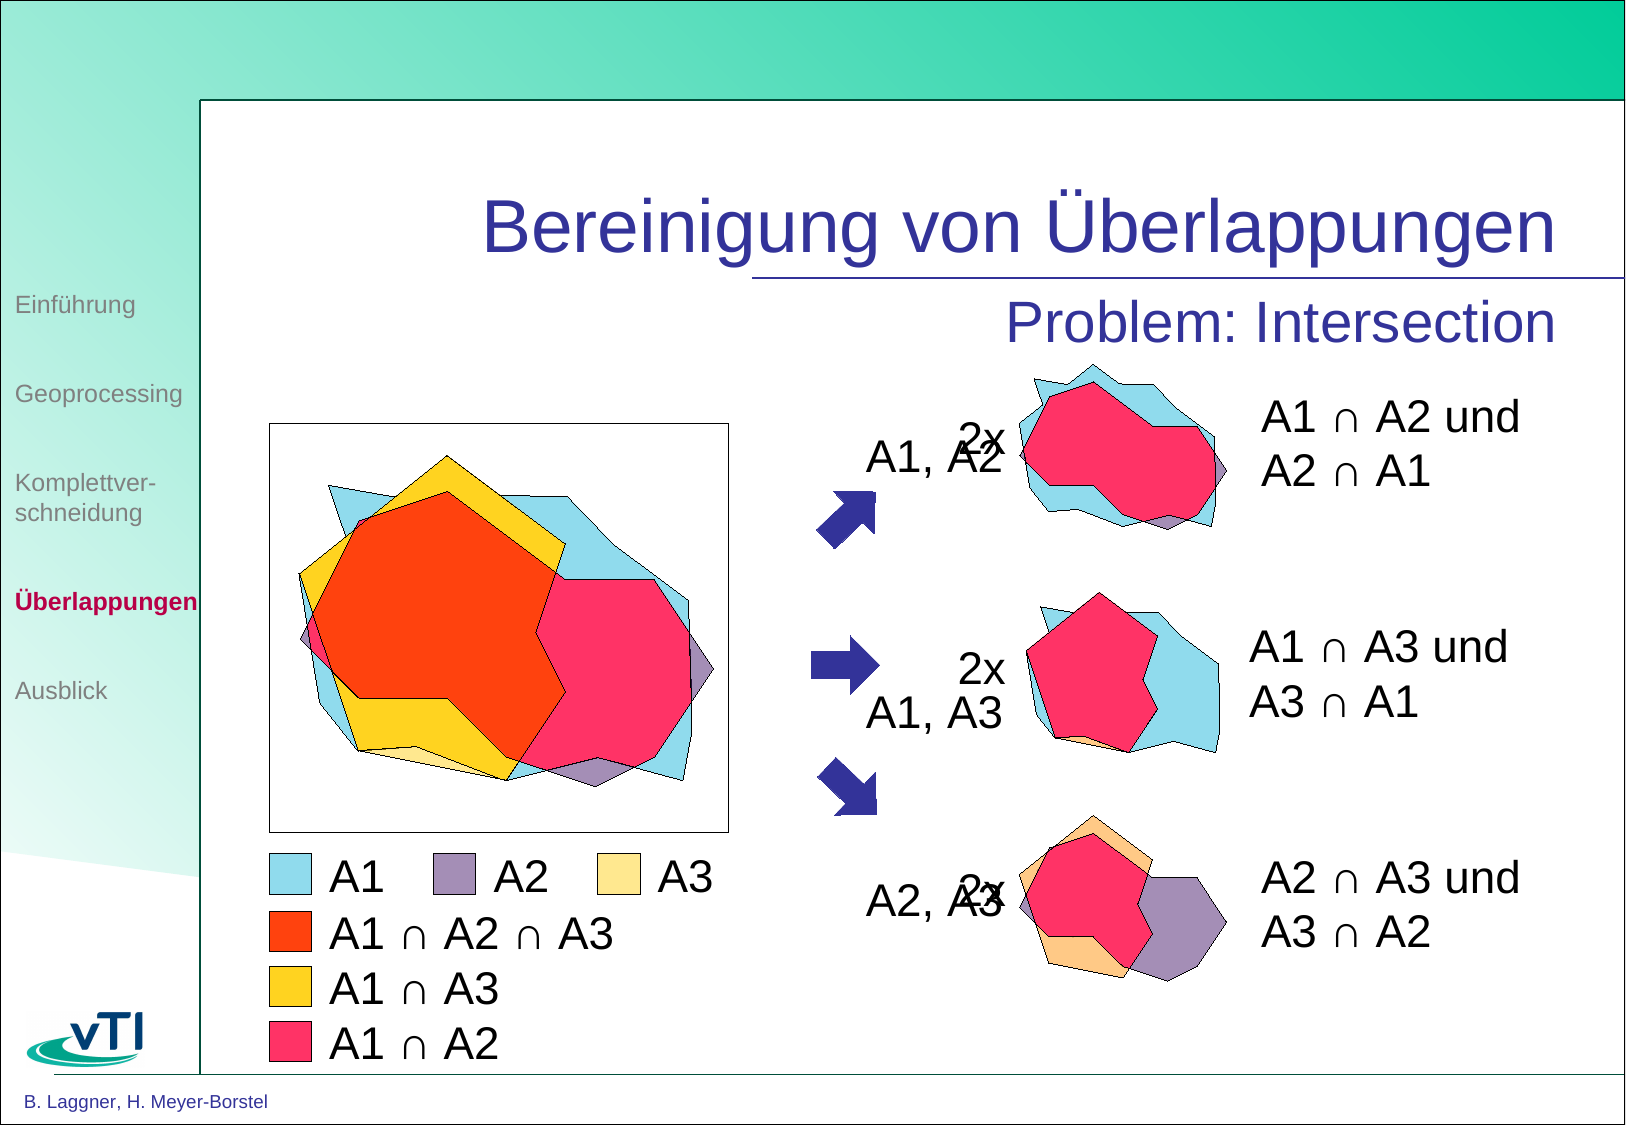

Bereinigung von Überlappungen
Problem: Intersection
Einführung
Geoprocessing
Komplettver-schneidung
Überlappungen
Ausblick
A1 ∩ A2 und
A2 ∩ A1
2x
A1, A2
A1 ∩ A3 und
A3 ∩ A1
2x
A1, A3
A1
A2
A3
A2 ∩ A3 und
A3 ∩ A2
2x
A2, A3
A1 ∩ A2 ∩ A3
A1 ∩ A3
A1 ∩ A2